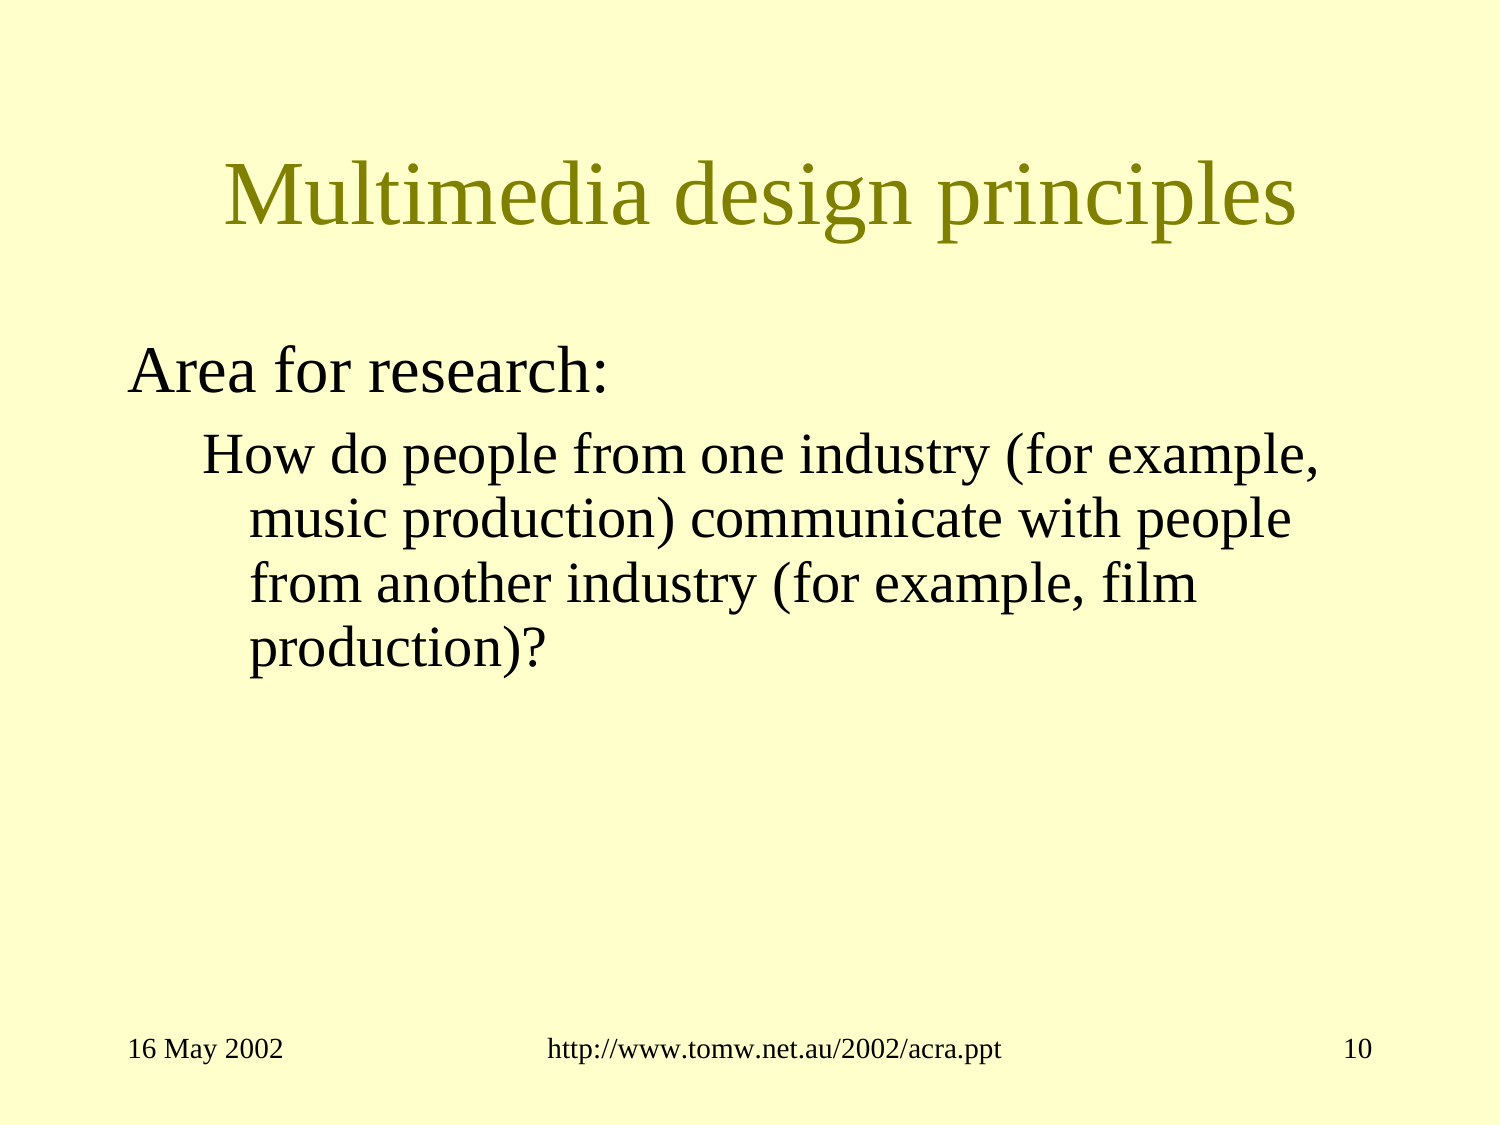

# Multimedia design principles
Area for research:
How do people from one industry (for example, music production) communicate with people from another industry (for example, film production)?
16 May 2002
http://www.tomw.net.au/2002/acra.ppt
10